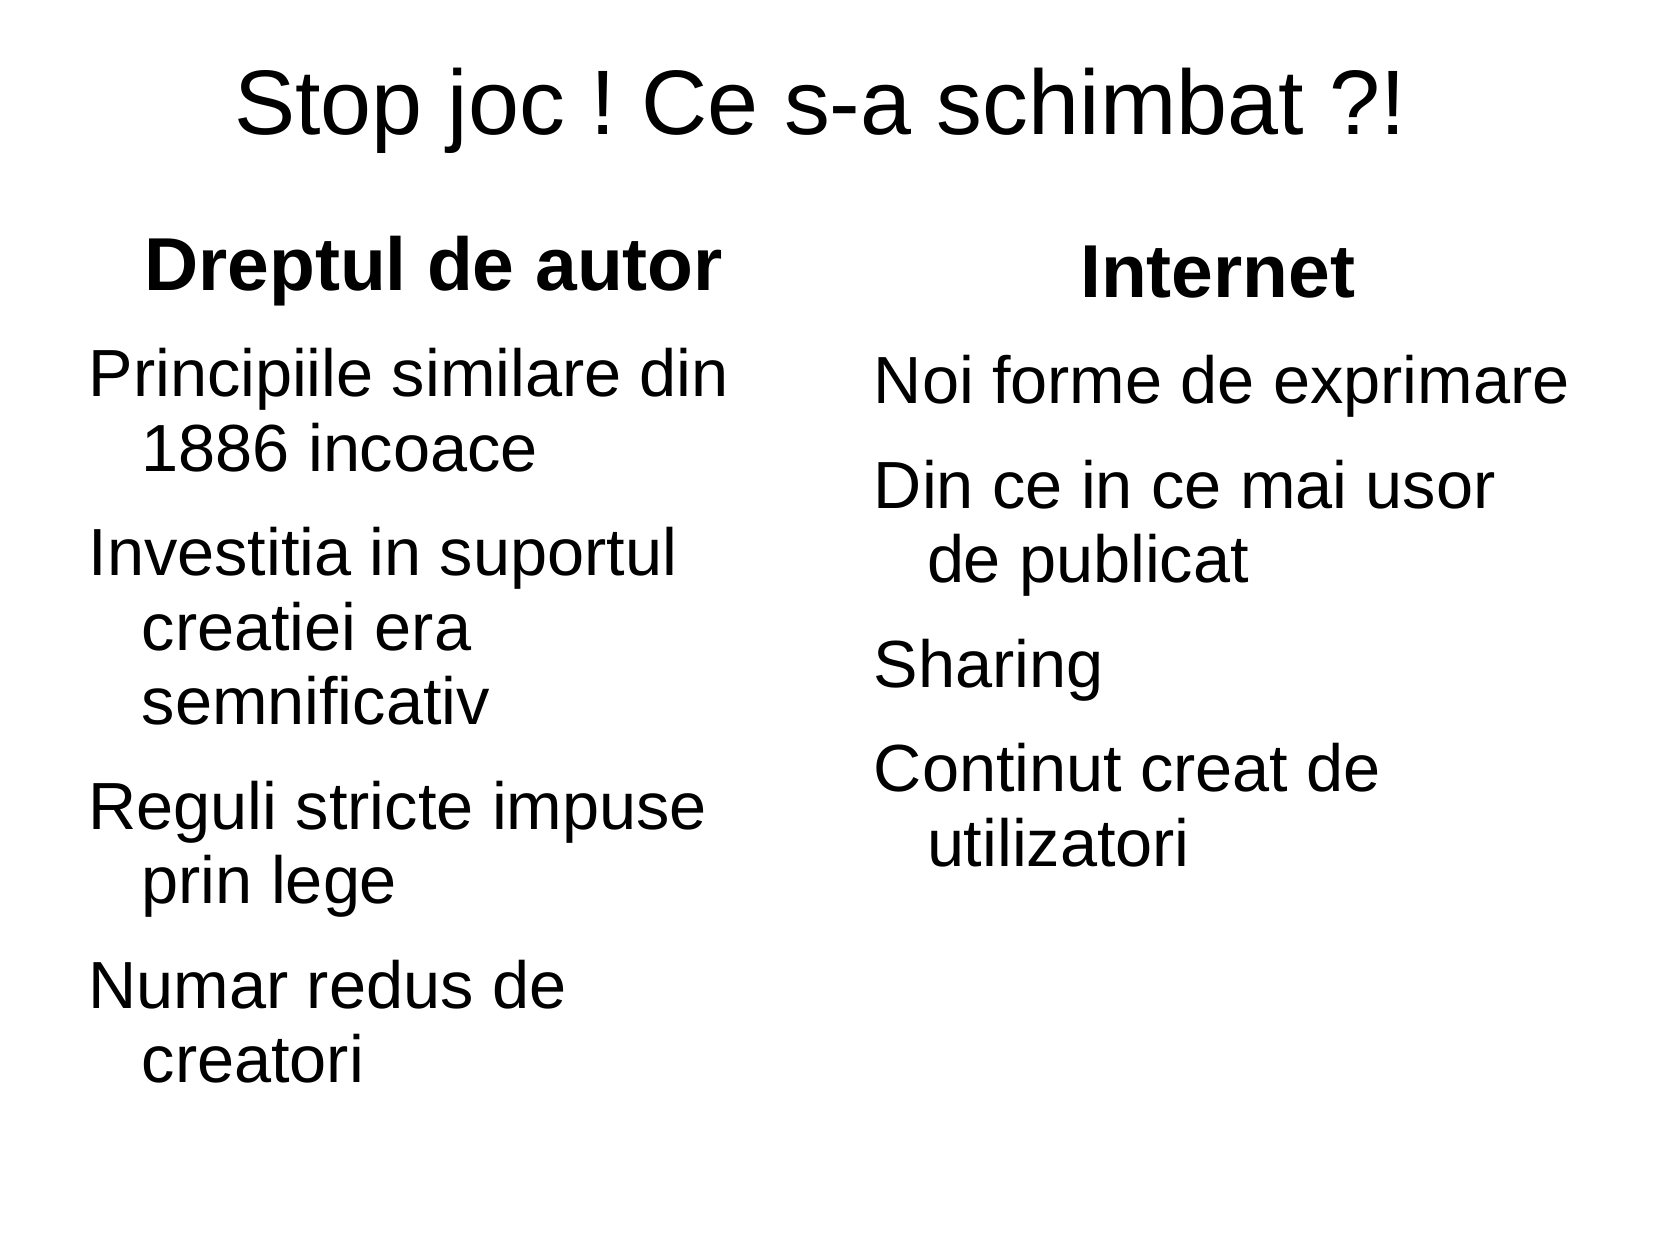

# Stop joc ! Ce s-a schimbat ?!
Dreptul de autor
Principiile similare din 1886 incoace
Investitia in suportul creatiei era semnificativ
Reguli stricte impuse prin lege
Numar redus de creatori
Internet
Noi forme de exprimare
Din ce in ce mai usor de publicat
Sharing
Continut creat de utilizatori